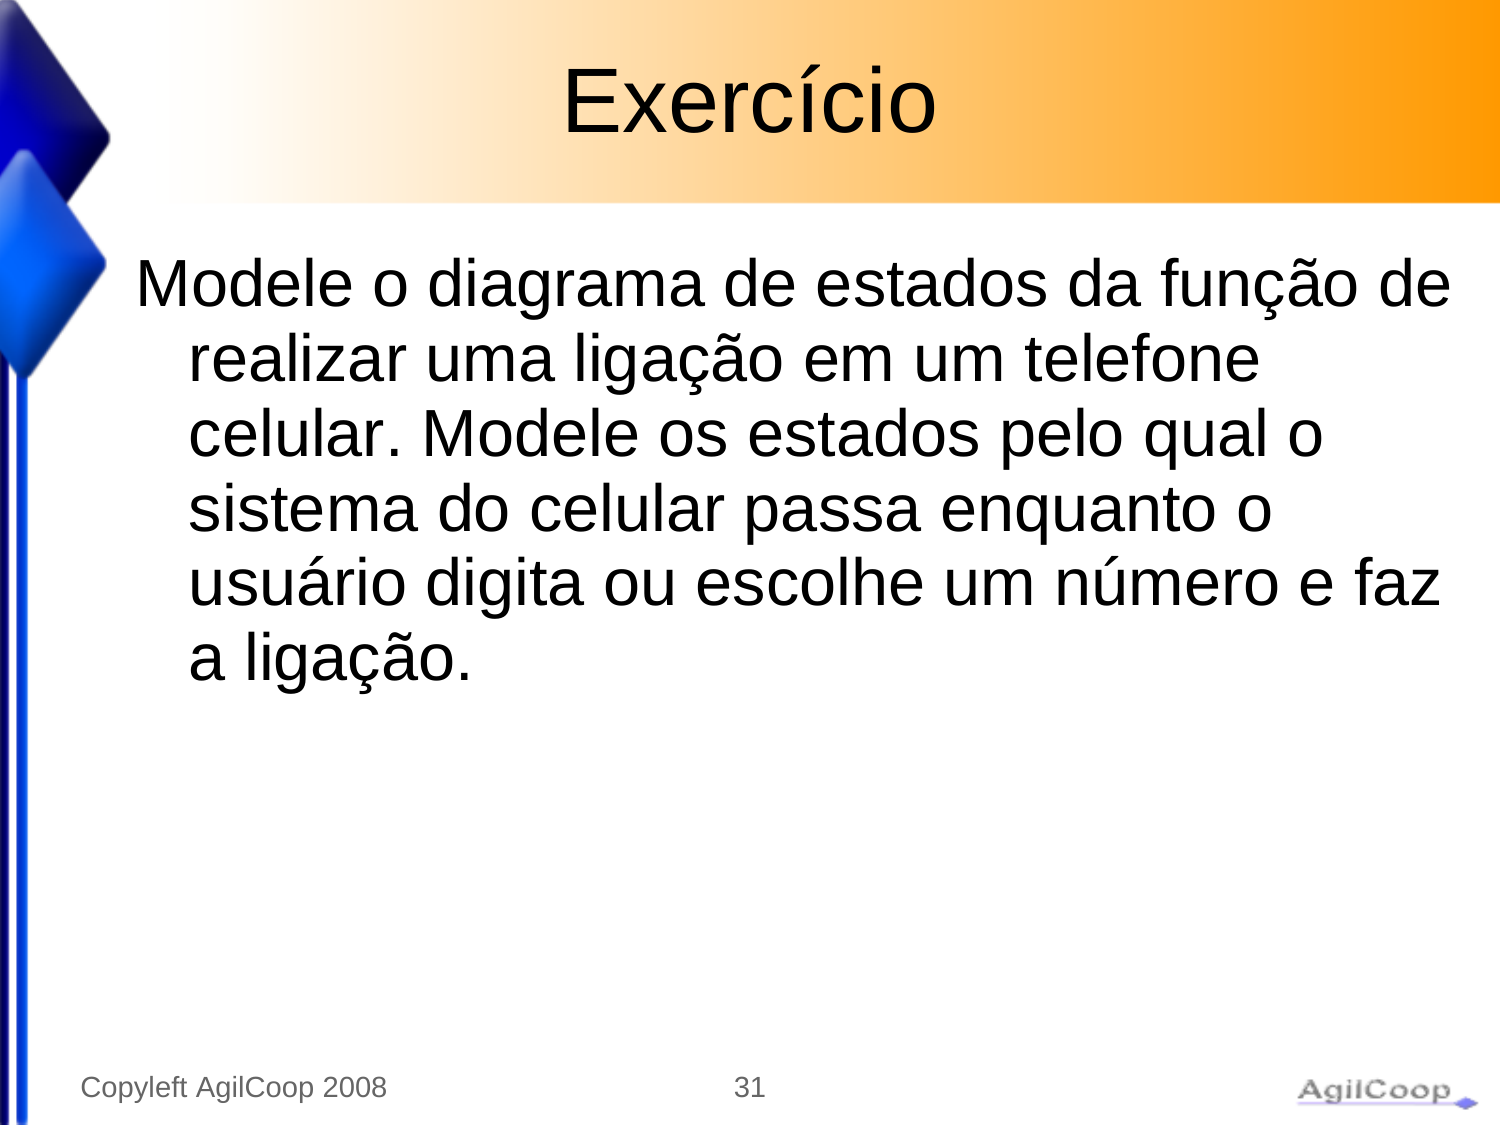

# Exercício
Modele o diagrama de estados da função de realizar uma ligação em um telefone celular. Modele os estados pelo qual o sistema do celular passa enquanto o usuário digita ou escolhe um número e faz a ligação.
Copyleft AgilCoop 2008
31